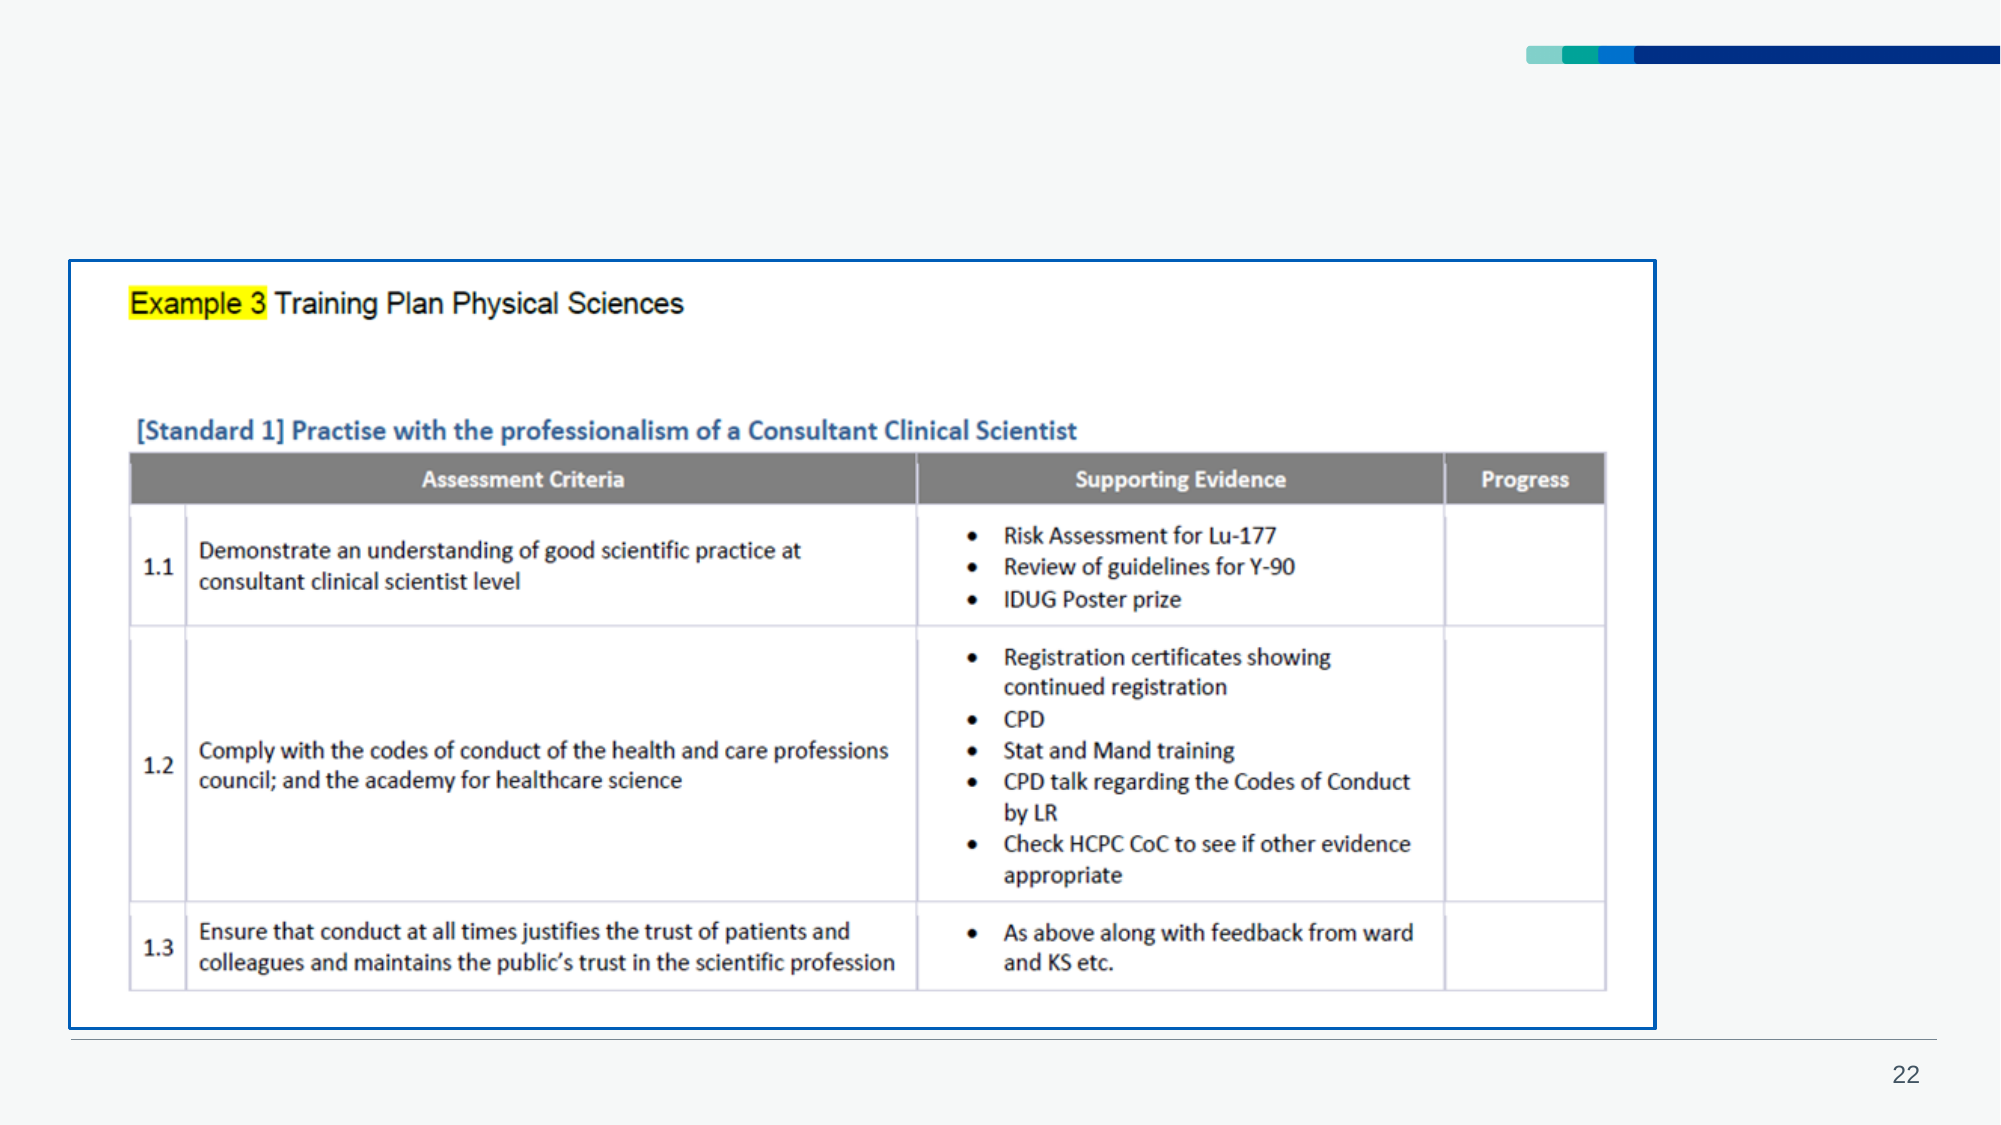

# Example 3 training plan – Physical sciences